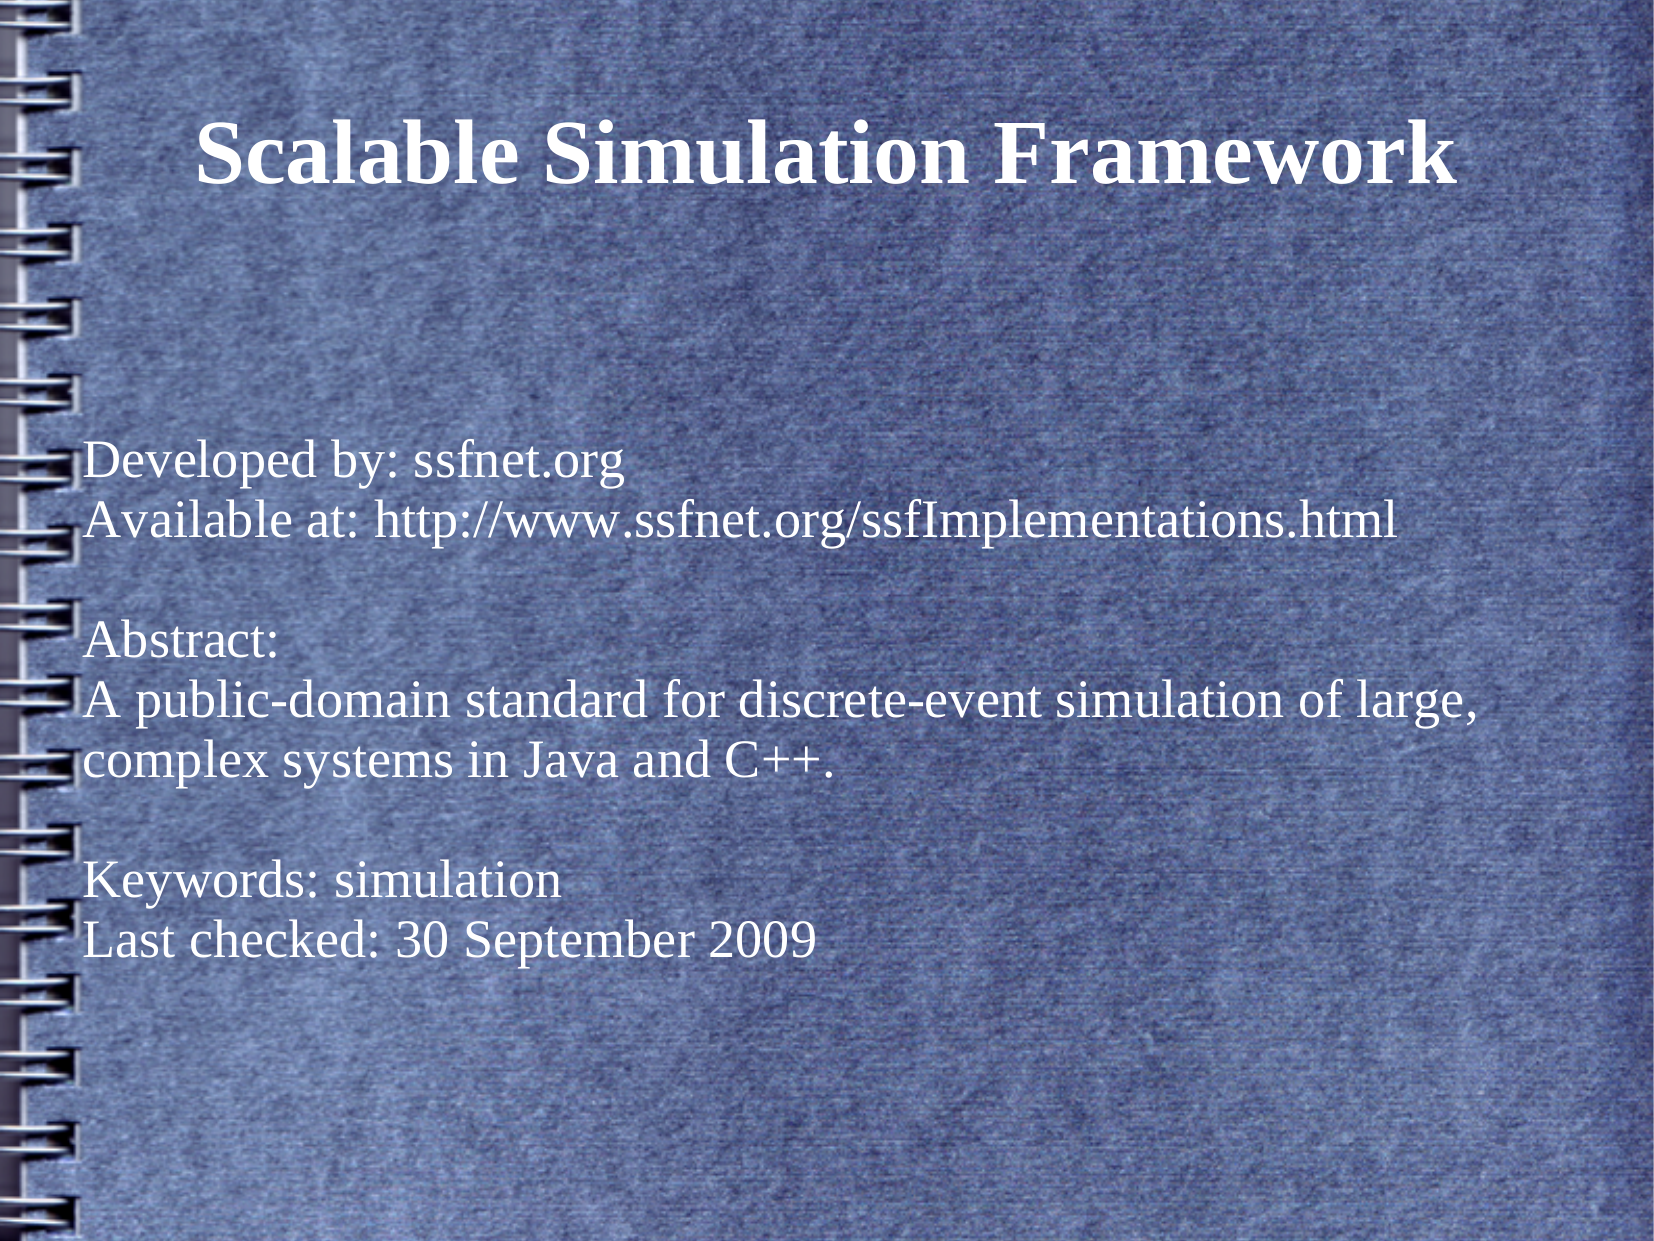

# Scalable Simulation Framework
Developed by: ssfnet.org
Available at: http://www.ssfnet.org/ssfImplementations.html
Abstract:
A public-domain standard for discrete-event simulation of large, complex systems in Java and C++.
Keywords: simulation
Last checked: 30 September 2009